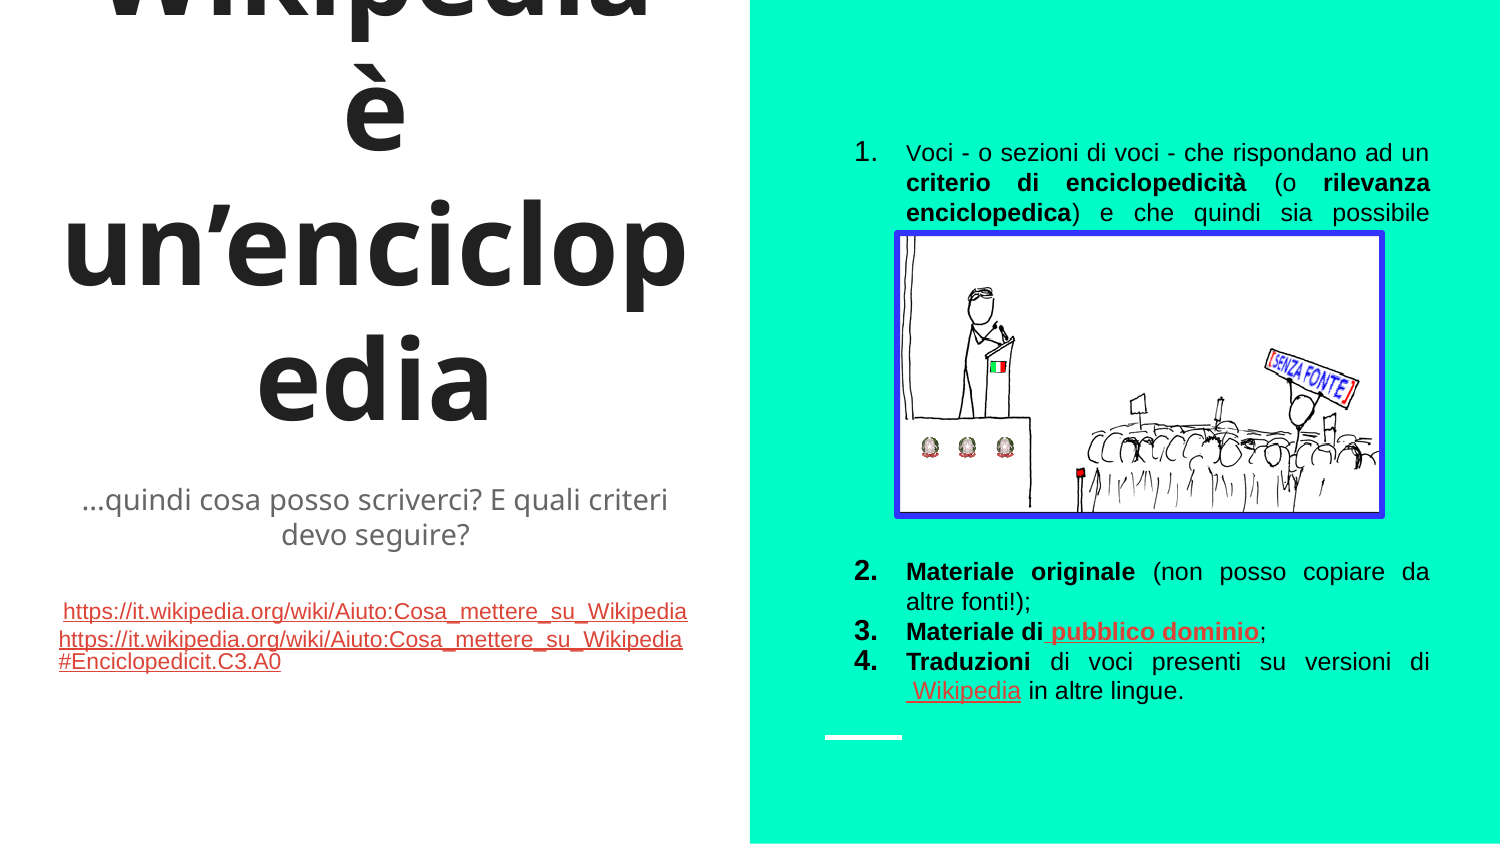

Voci - o sezioni di voci - che rispondano ad un criterio di enciclopedicità (o rilevanza enciclopedica) e che quindi sia possibile corredare di fonti/riferimenti attendibili;
Materiale originale (non posso copiare da altre fonti!);
Materiale di pubblico dominio;
Traduzioni di voci presenti su versioni di Wikipedia in altre lingue.
# Wikipedia è un’enciclopedia
...quindi cosa posso scriverci? E quali criteri devo seguire?
https://it.wikipedia.org/wiki/Aiuto:Cosa_mettere_su_Wikipedia
https://it.wikipedia.org/wiki/Aiuto:Cosa_mettere_su_Wikipedia#Enciclopedicit.C3.A0